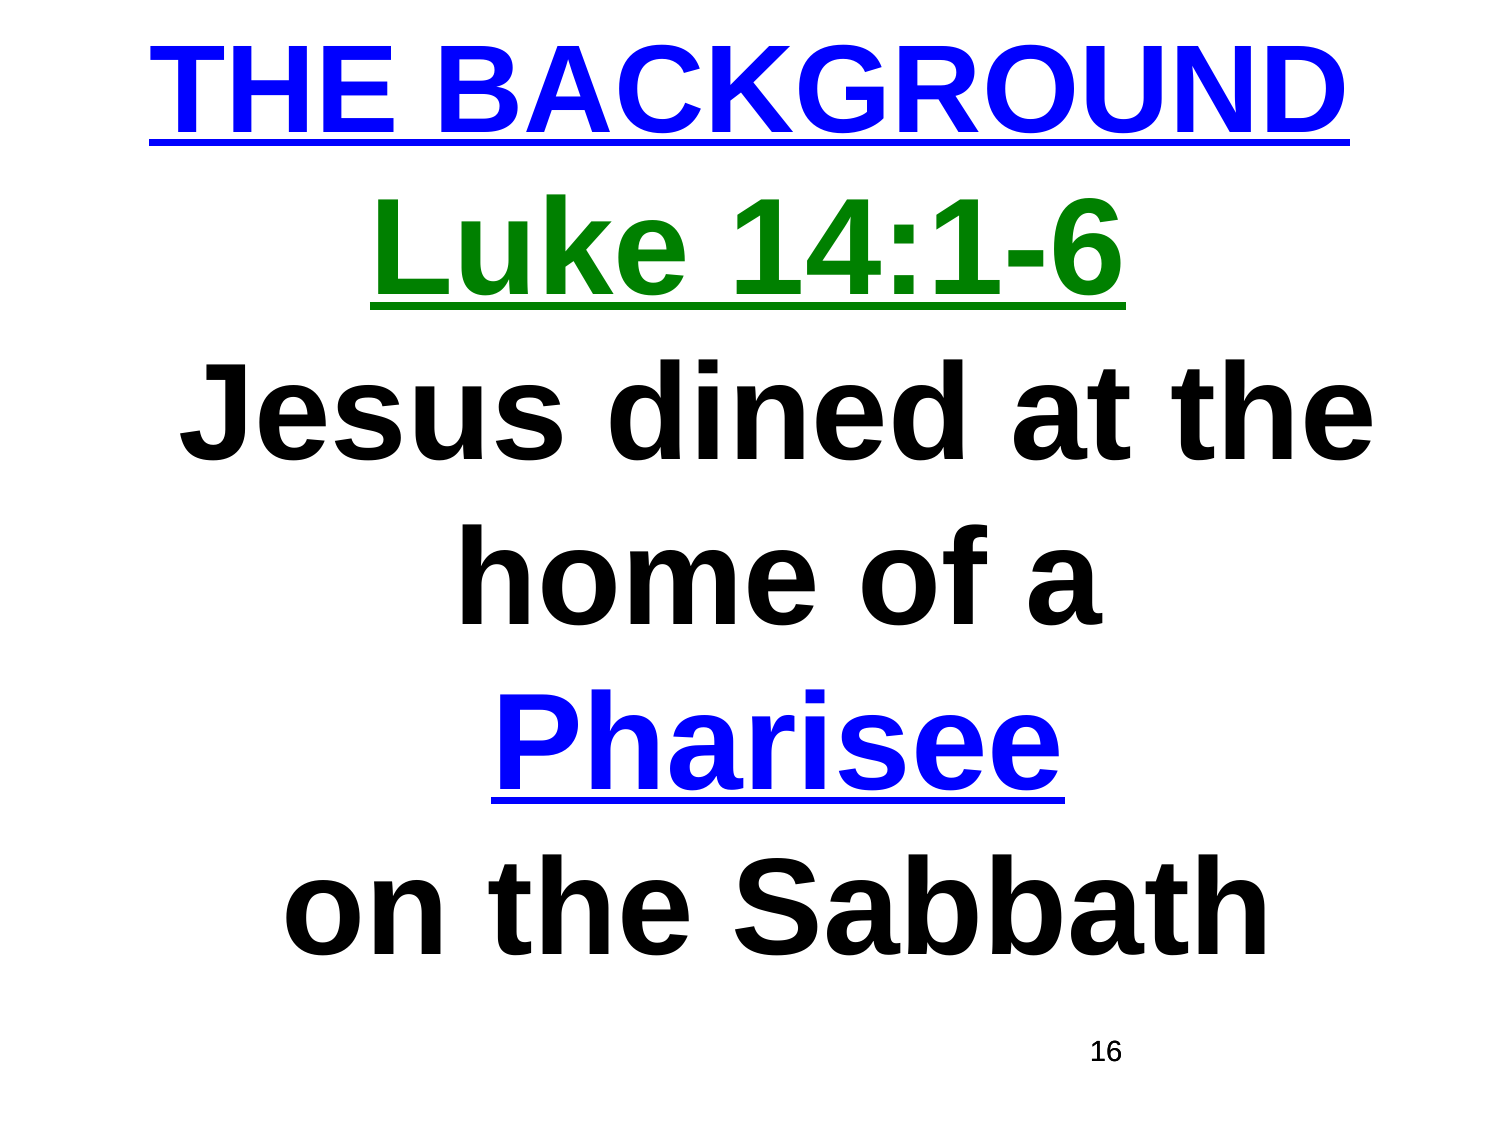

THE BACKGROUND
 Luke 14:1-6
Jesus dined at the home of a
 Pharisee
on the Sabbath
16